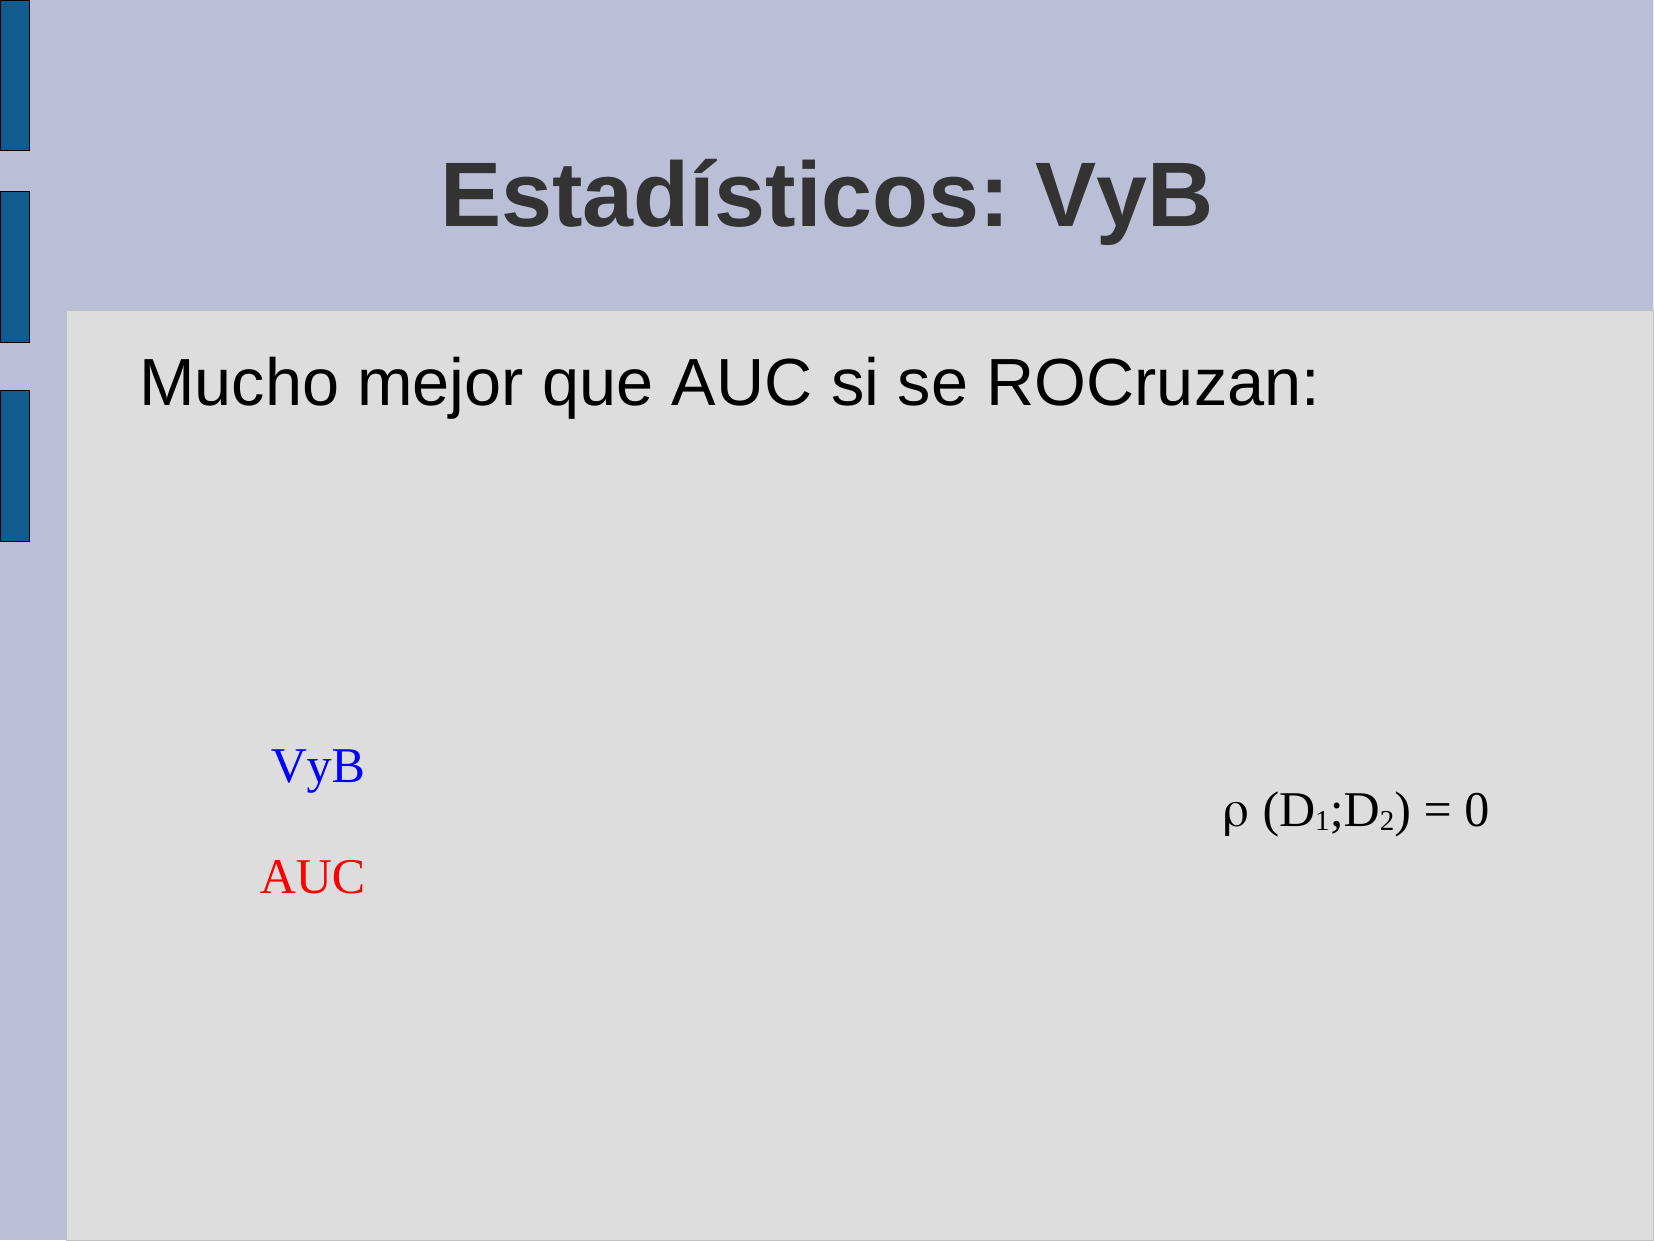

# Estadísticos: VyB
Mucho mejor que AUC si se ROCruzan:
VyB
AUC
r (D1;D2) = 0